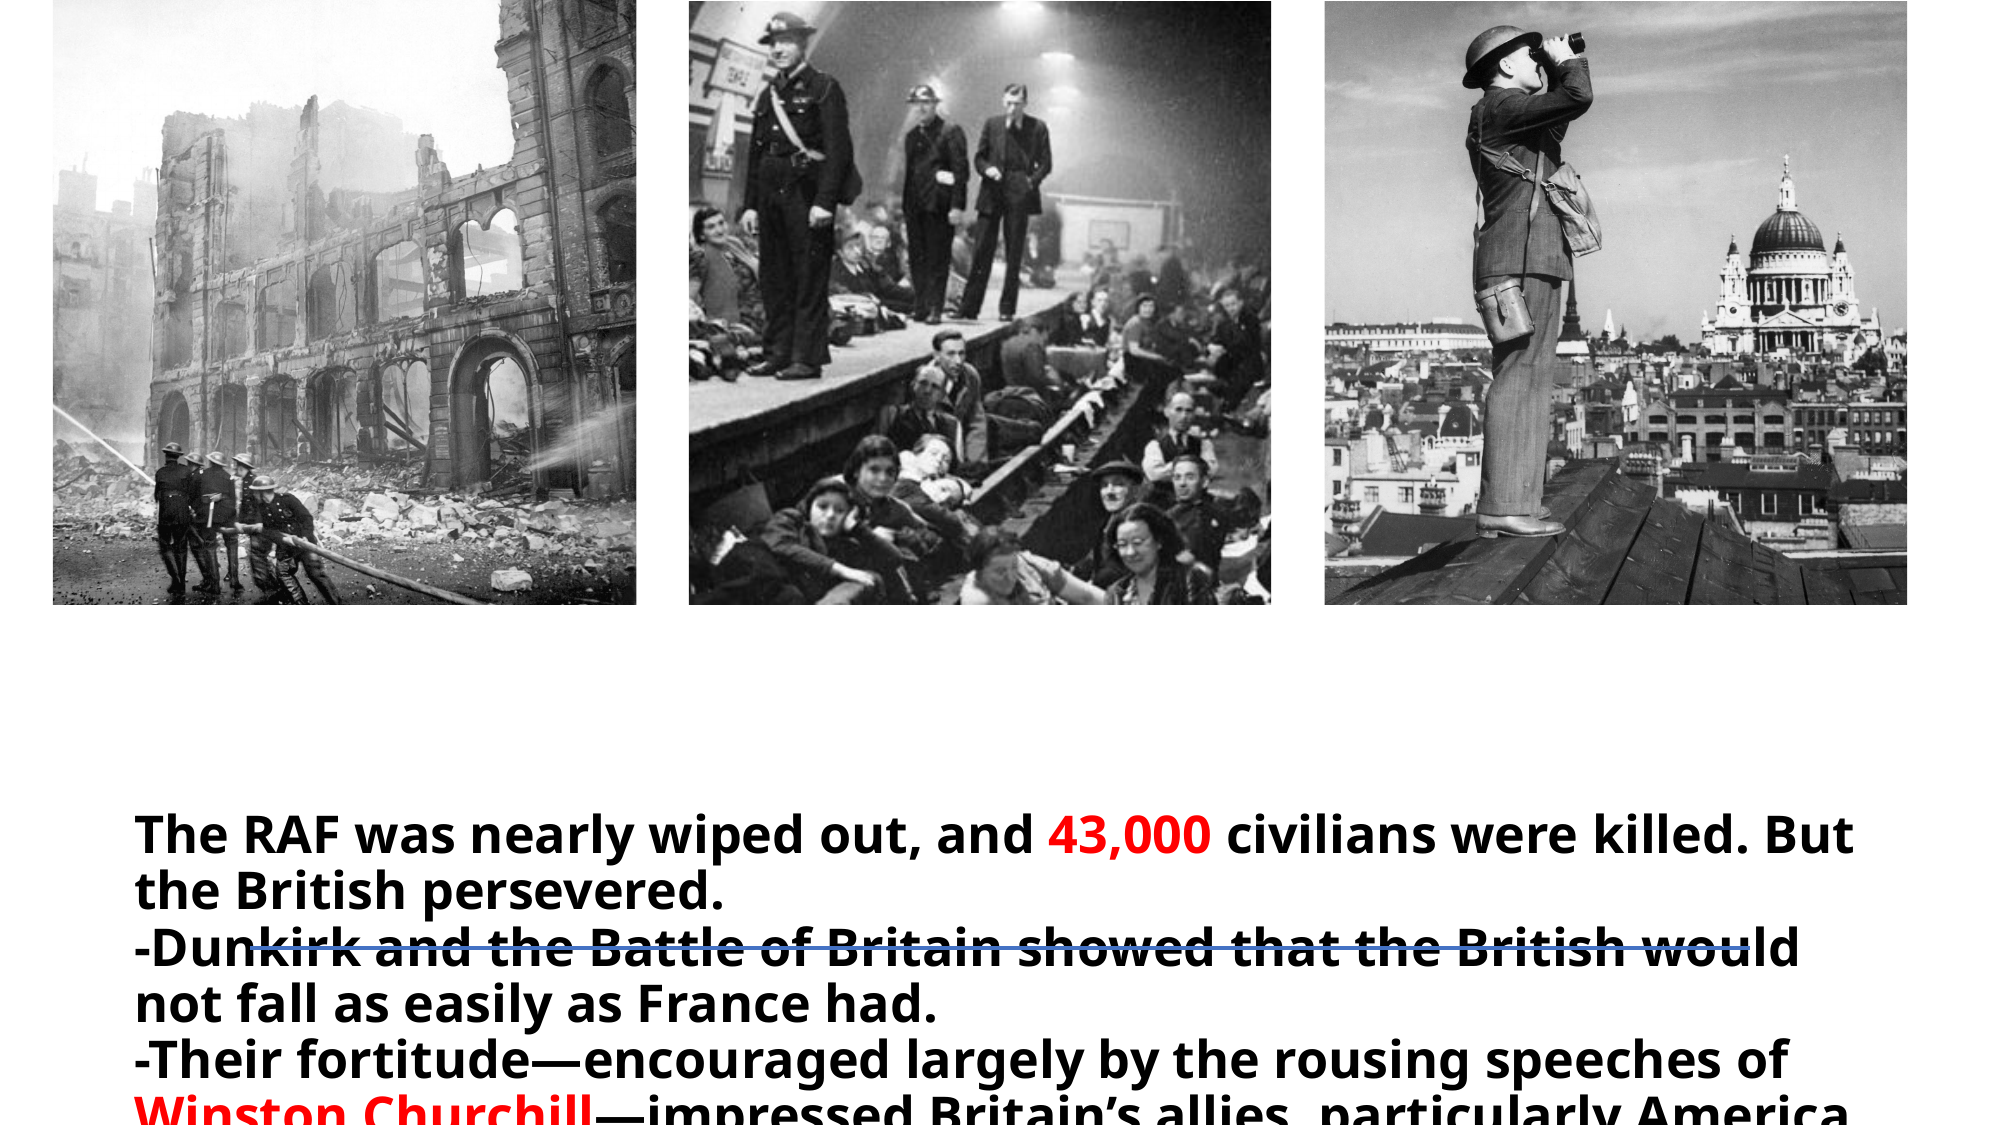

# The RAF was nearly wiped out, and 43,000 civilians were killed. But the British persevered. -Dunkirk and the Battle of Britain showed that the British would not fall as easily as France had. -Their fortitude—encouraged largely by the rousing speeches of Winston Churchill—impressed Britain’s allies, particularly America. https://www.youtube.com/watch?v=MkTw3_PmKtc “We Shall Fight on the Beaches” Speech